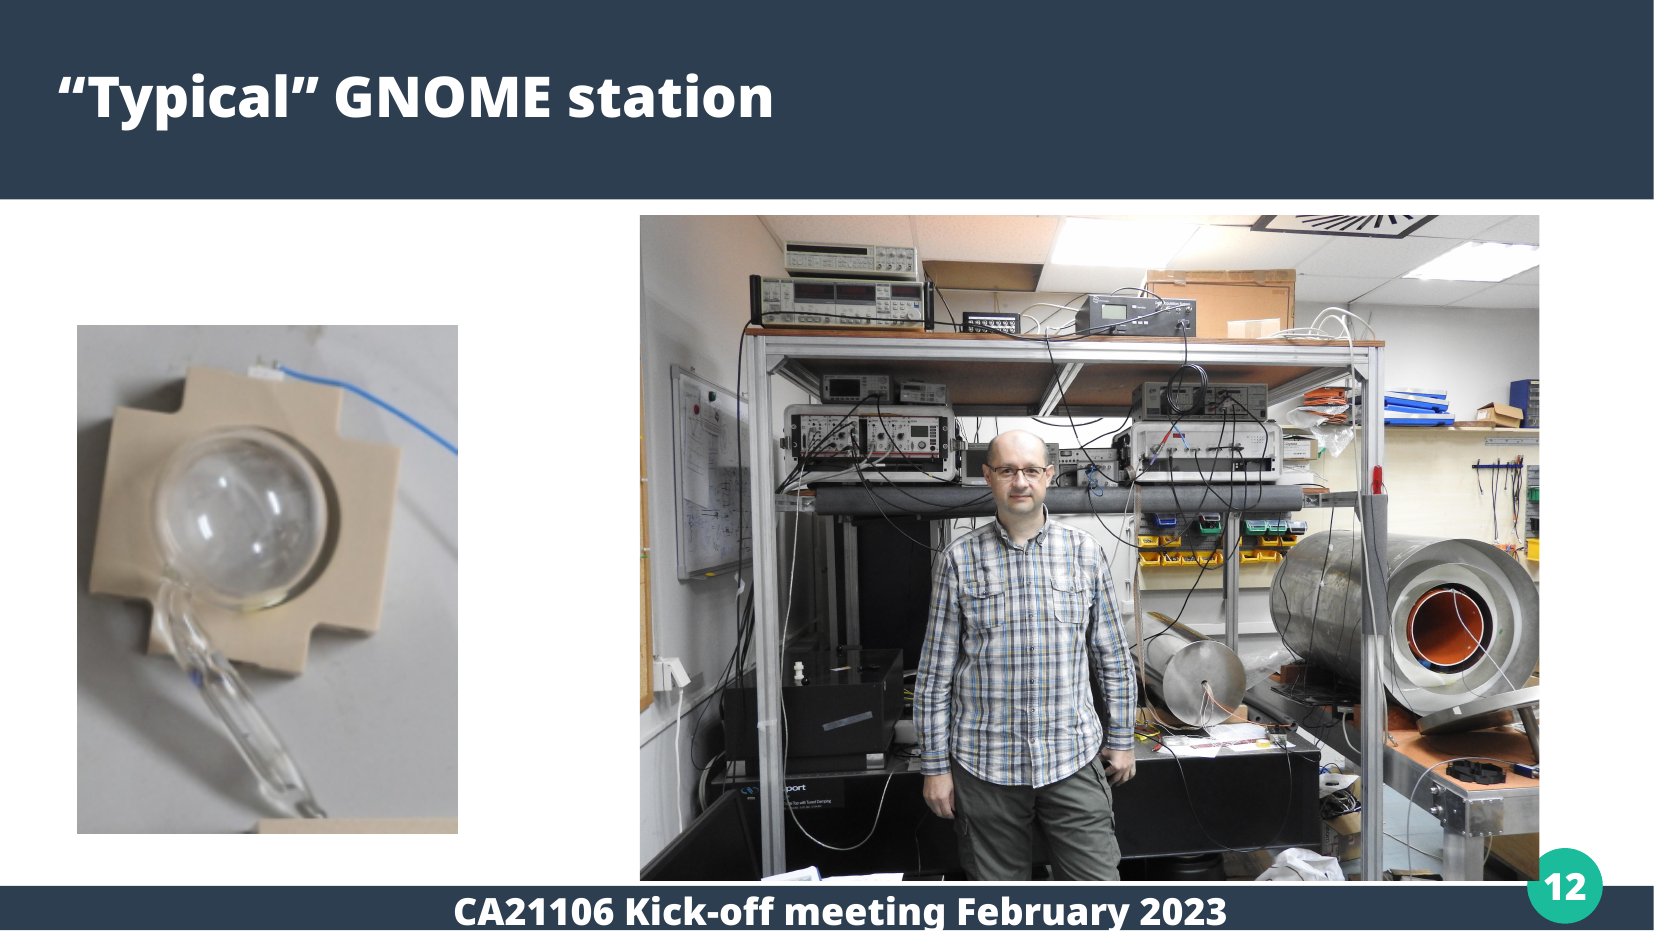

# “Typical” GNOME station
CA21106 Kick-off meeting February 2023